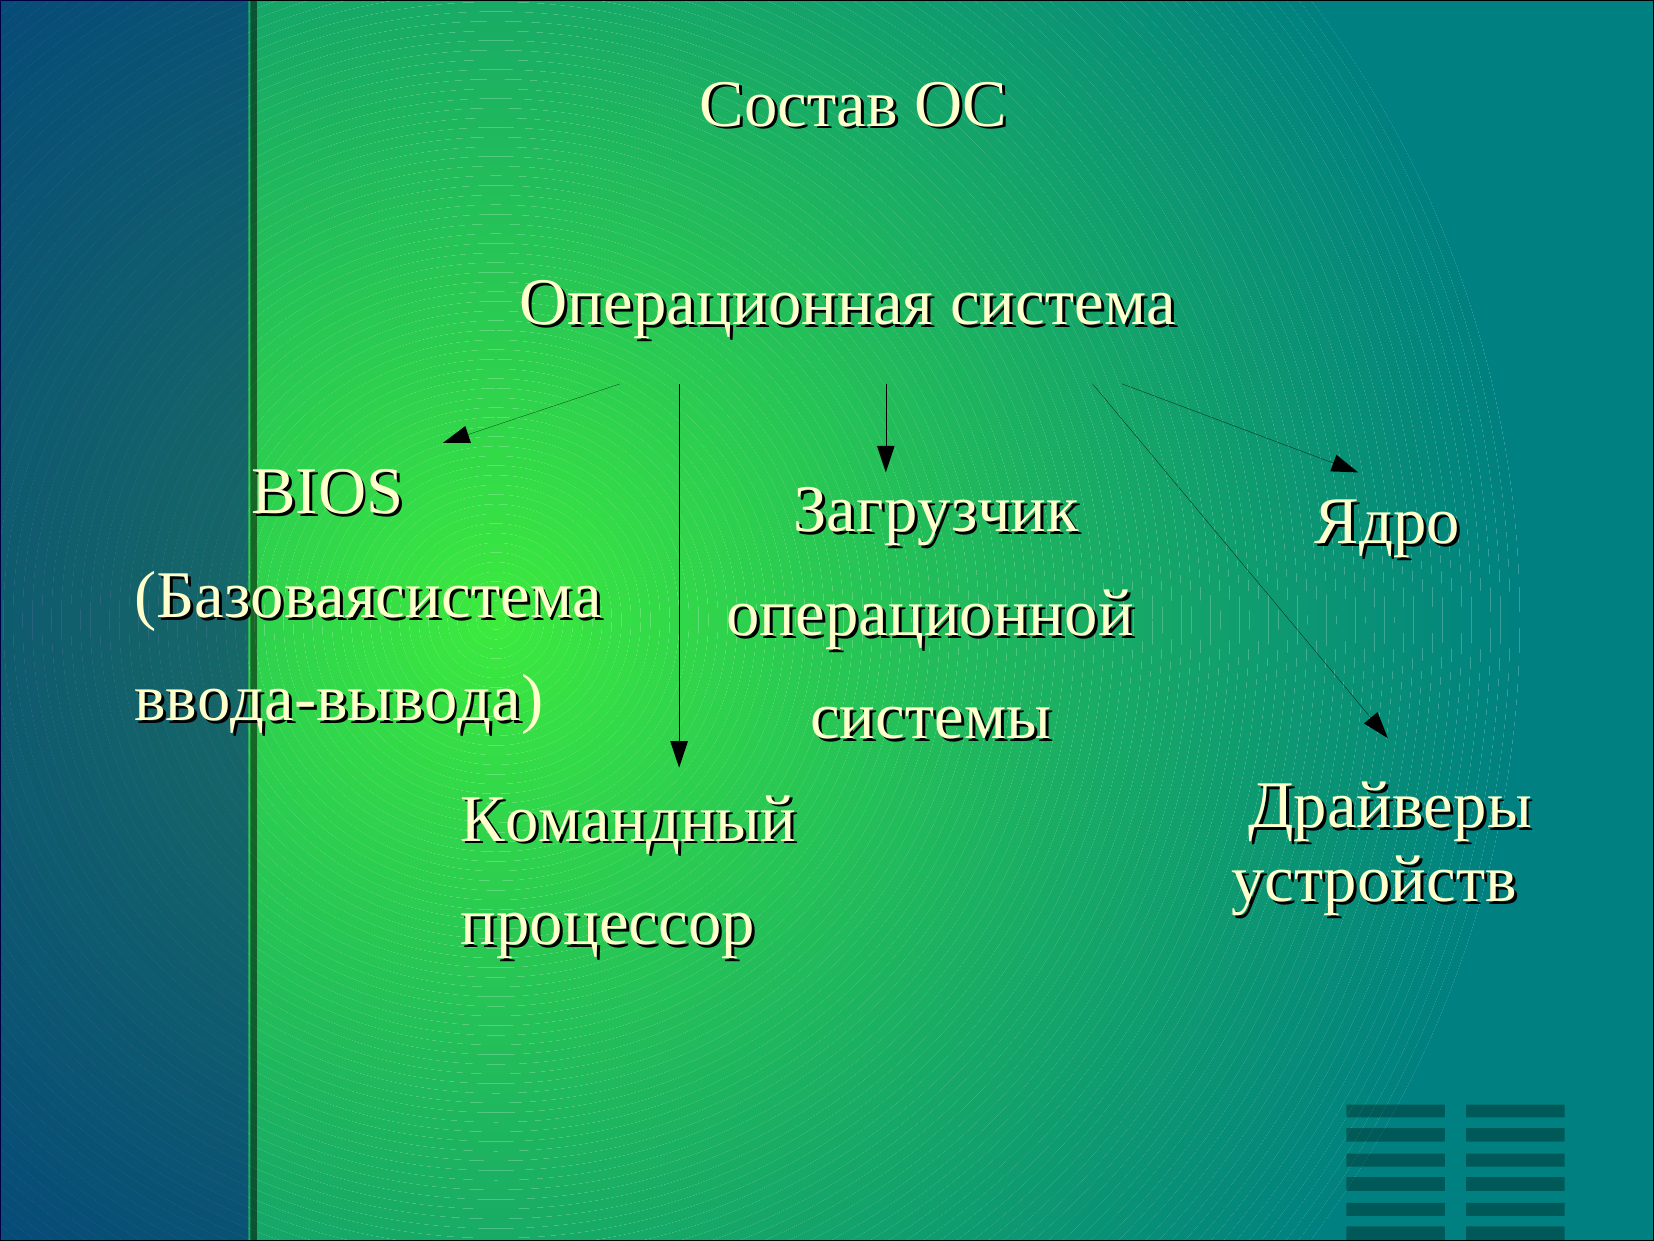

# Состав ОС
Операционная система
 BIOS
(Базоваясистема
ввода-вывода)
 Загрузчик
операционной
 системы
 Ядро
 Драйверы устройств
Командный
процессор